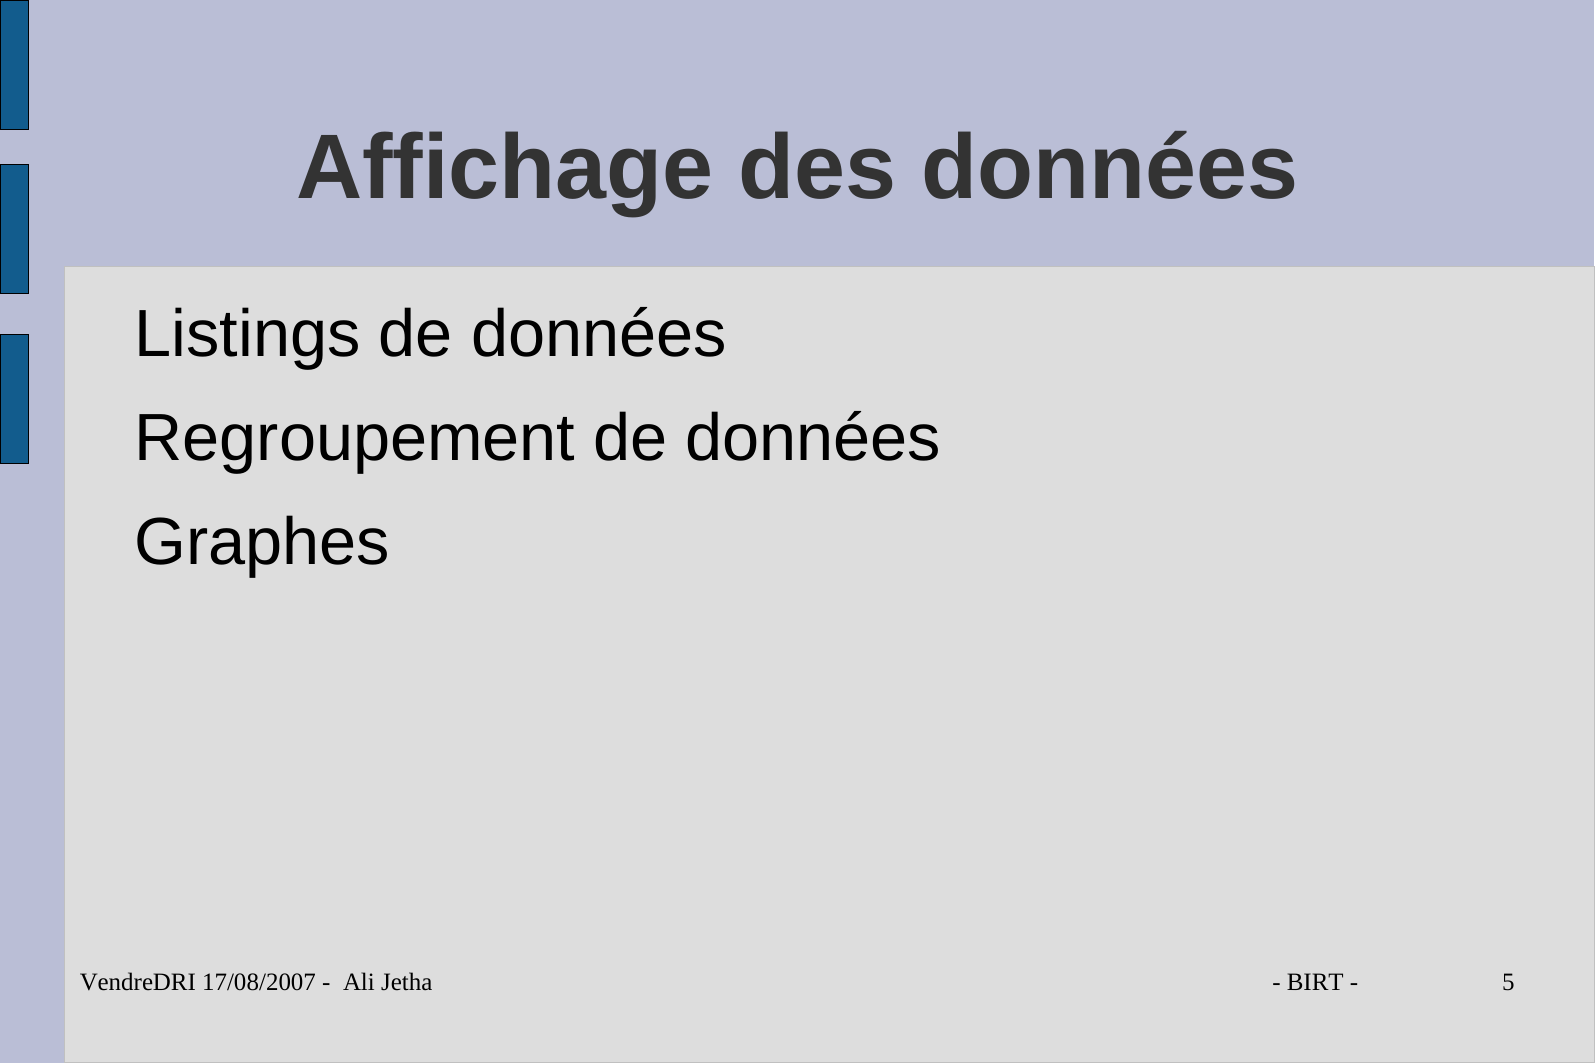

# Affichage des données
Listings de données
Regroupement de données
Graphes
VendreDRI 17/08/2007 - Ali Jetha
- BIRT -
5